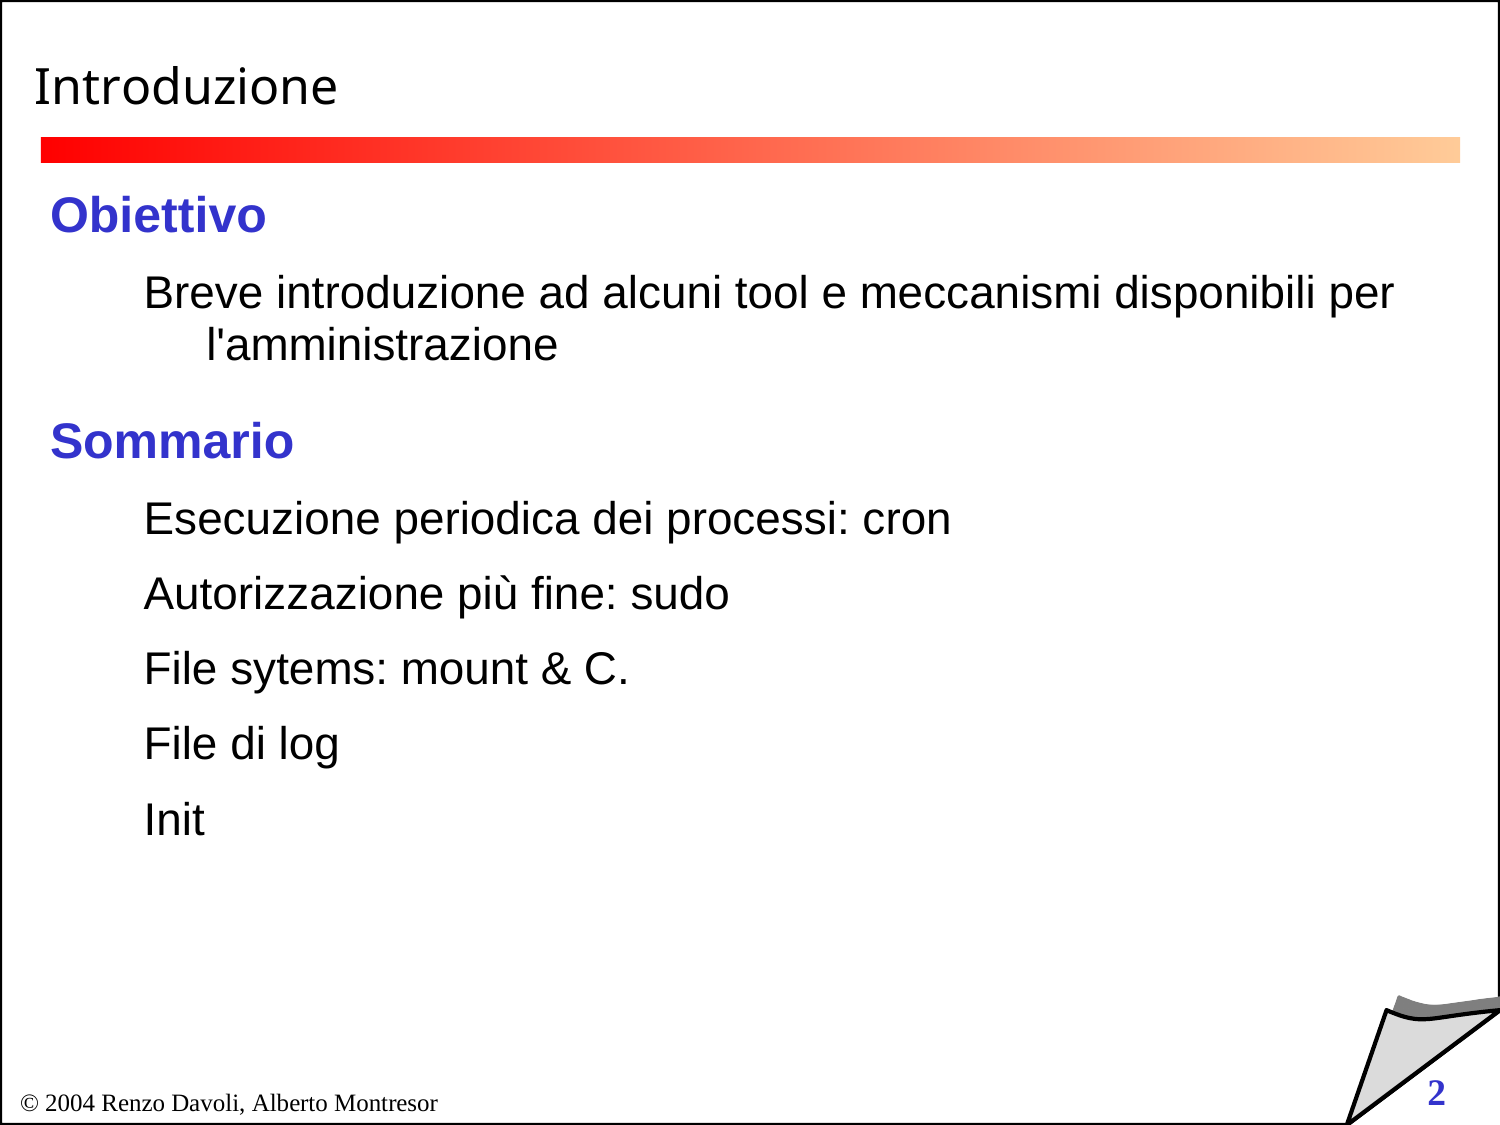

# Introduzione
Obiettivo
Breve introduzione ad alcuni tool e meccanismi disponibili per l'amministrazione
Sommario
Esecuzione periodica dei processi: cron
Autorizzazione più fine: sudo
File sytems: mount & C.
File di log
Init